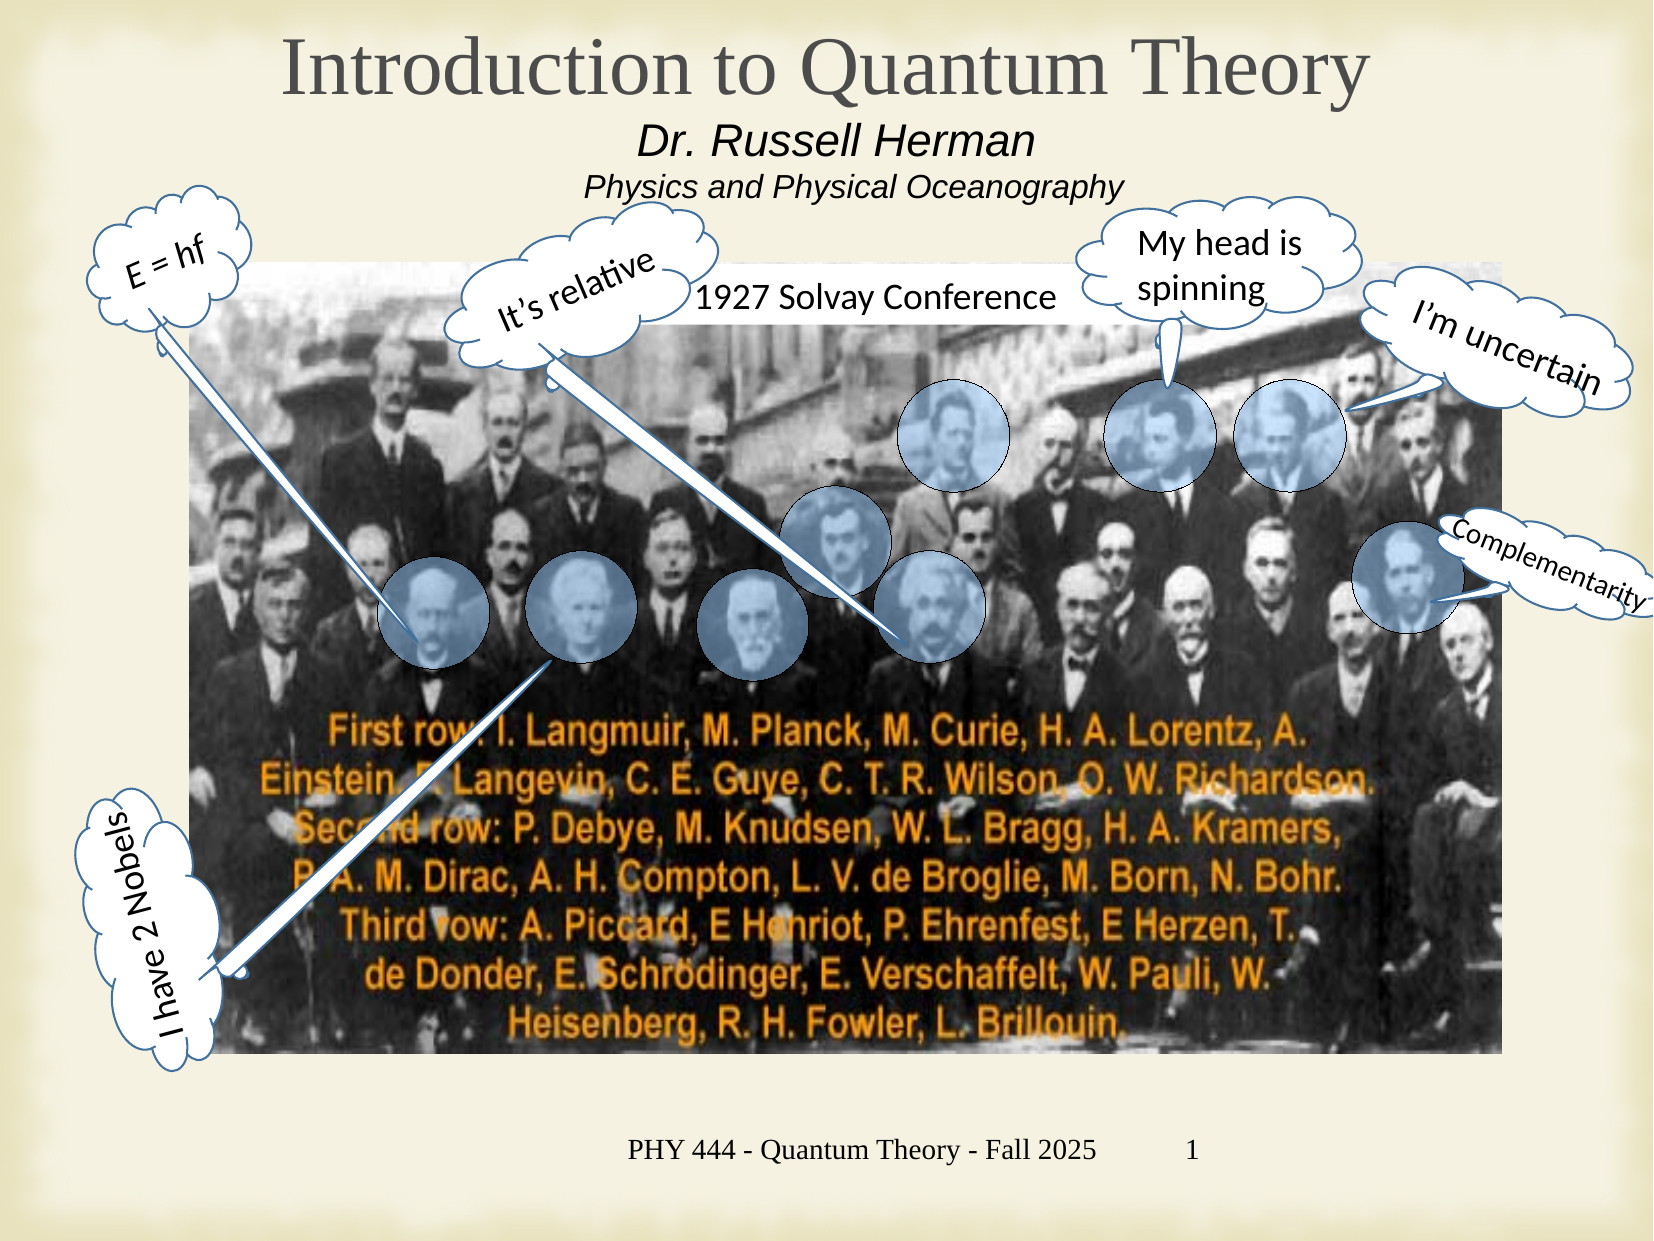

# Introduction to Quantum Theory
Dr. Russell Herman
Physics and Physical Oceanography
E = hf
It’s relative
My head is spinning
I’m uncertain
1927 Solvay Conference
Complementarity
I have 2 Nobels
PHY 444 - Quantum Theory - Fall 2025